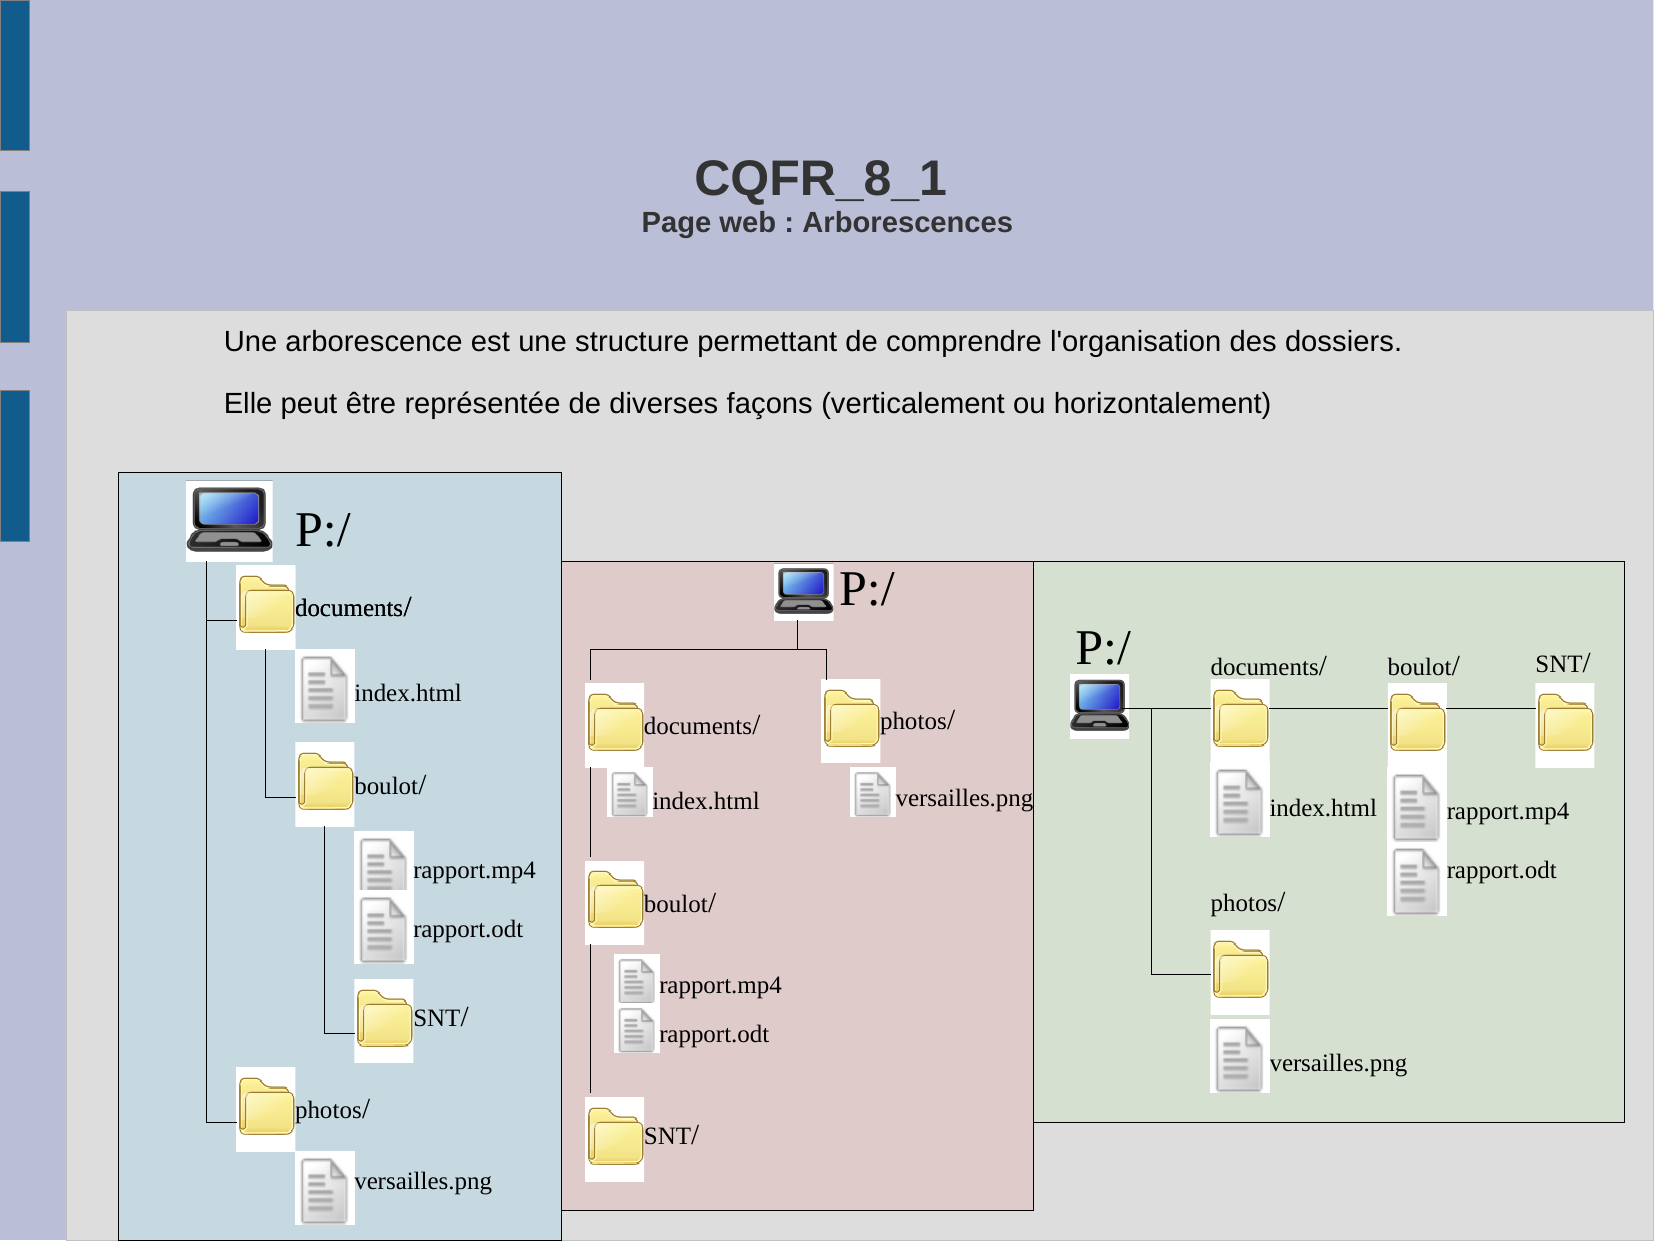

# CQFR_8_1  Page web : Arborescences
Une arborescence est une structure permettant de comprendre l'organisation des dossiers.
Elle peut être représentée de diverses façons (verticalement ou horizontalement)
P:/
P:/
documents/
documents/
P:/
SNT/
index.html
documents/
boulot/
photos/
documents/
index.html
versailles.png
boulot/
rapport.mp4
rapport.odt
SNT/
boulot/
index.html
rapport.mp4
rapport.mp4
rapport.odt
photos/
versailles.png
rapport.odt
SNT/
photos/
versailles.png